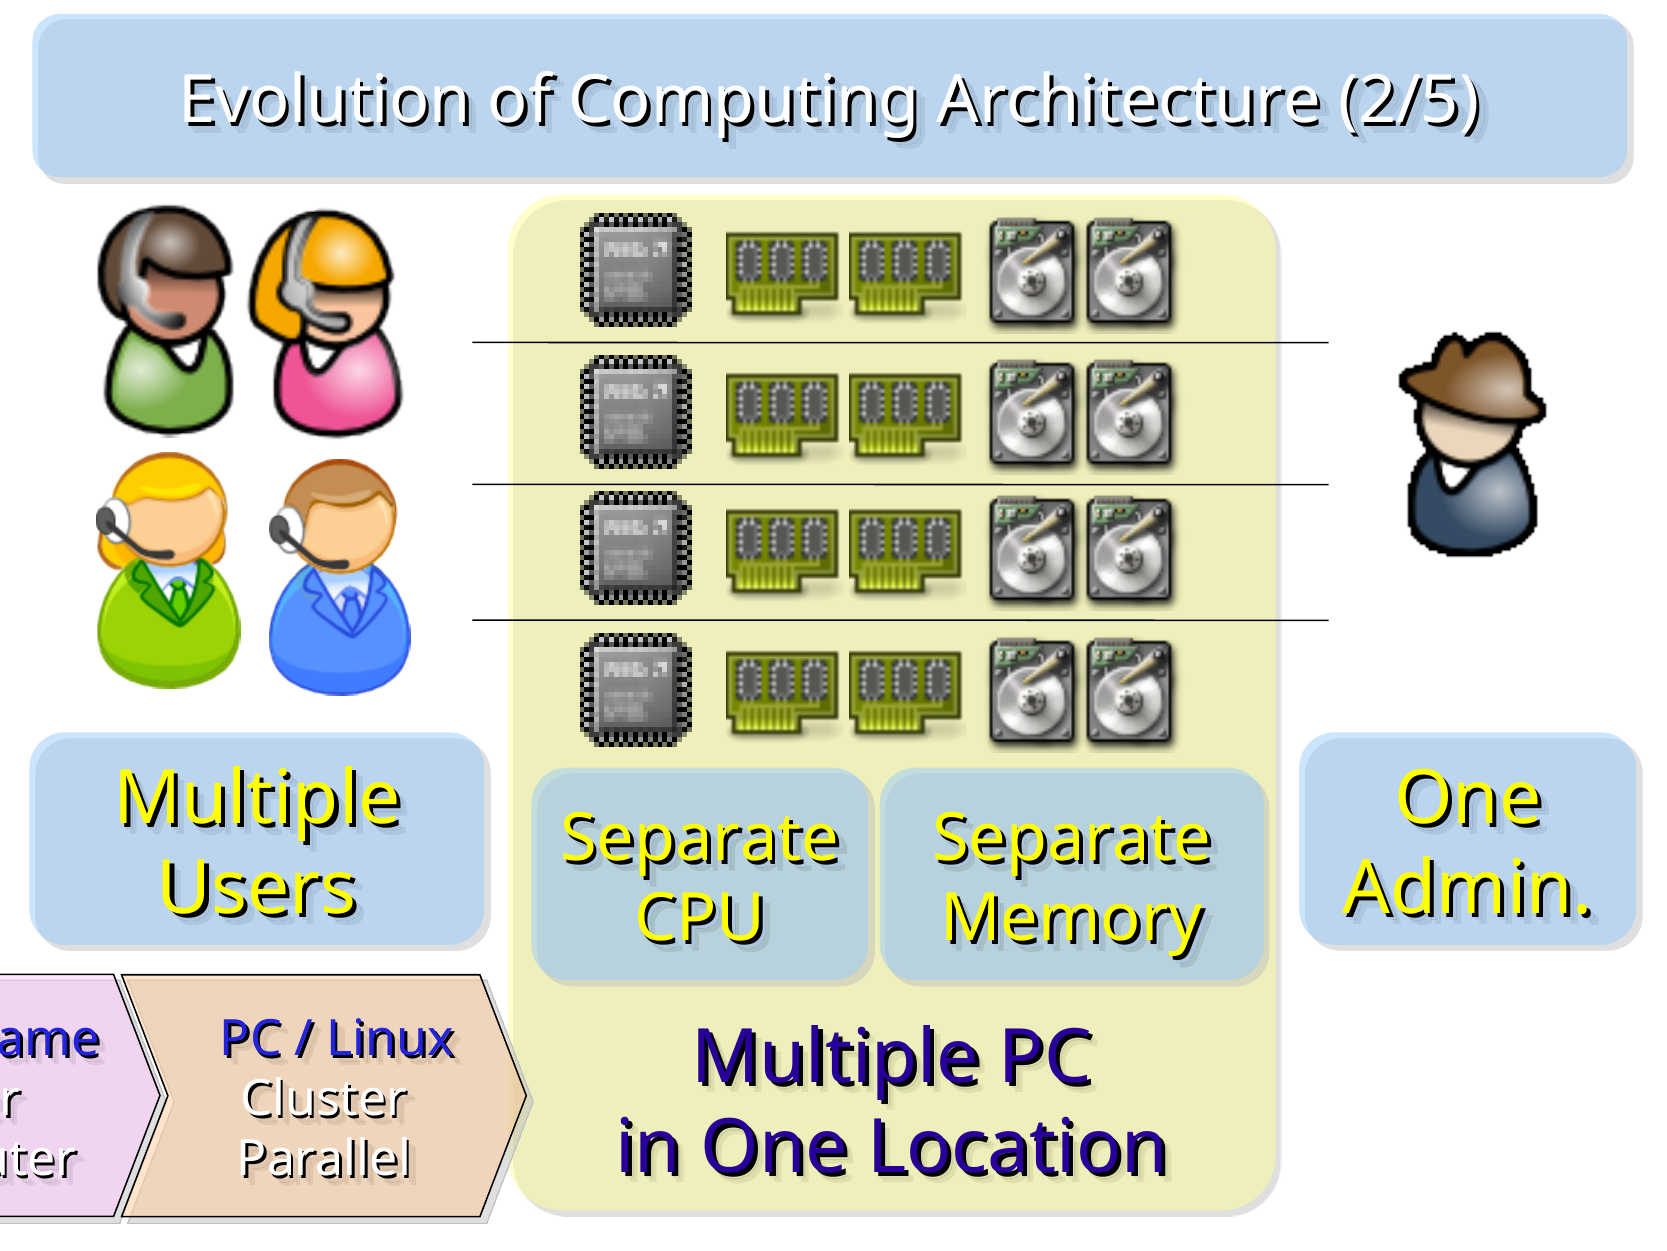

Evolution of Computing Architecture (2/5)
Multiple PC
in One Location
Multiple
Users
One
Admin.
Separate
CPU
Separate
Memory
 Mainframe
Super
Computer
 PC / Linux
Cluster
Parallel